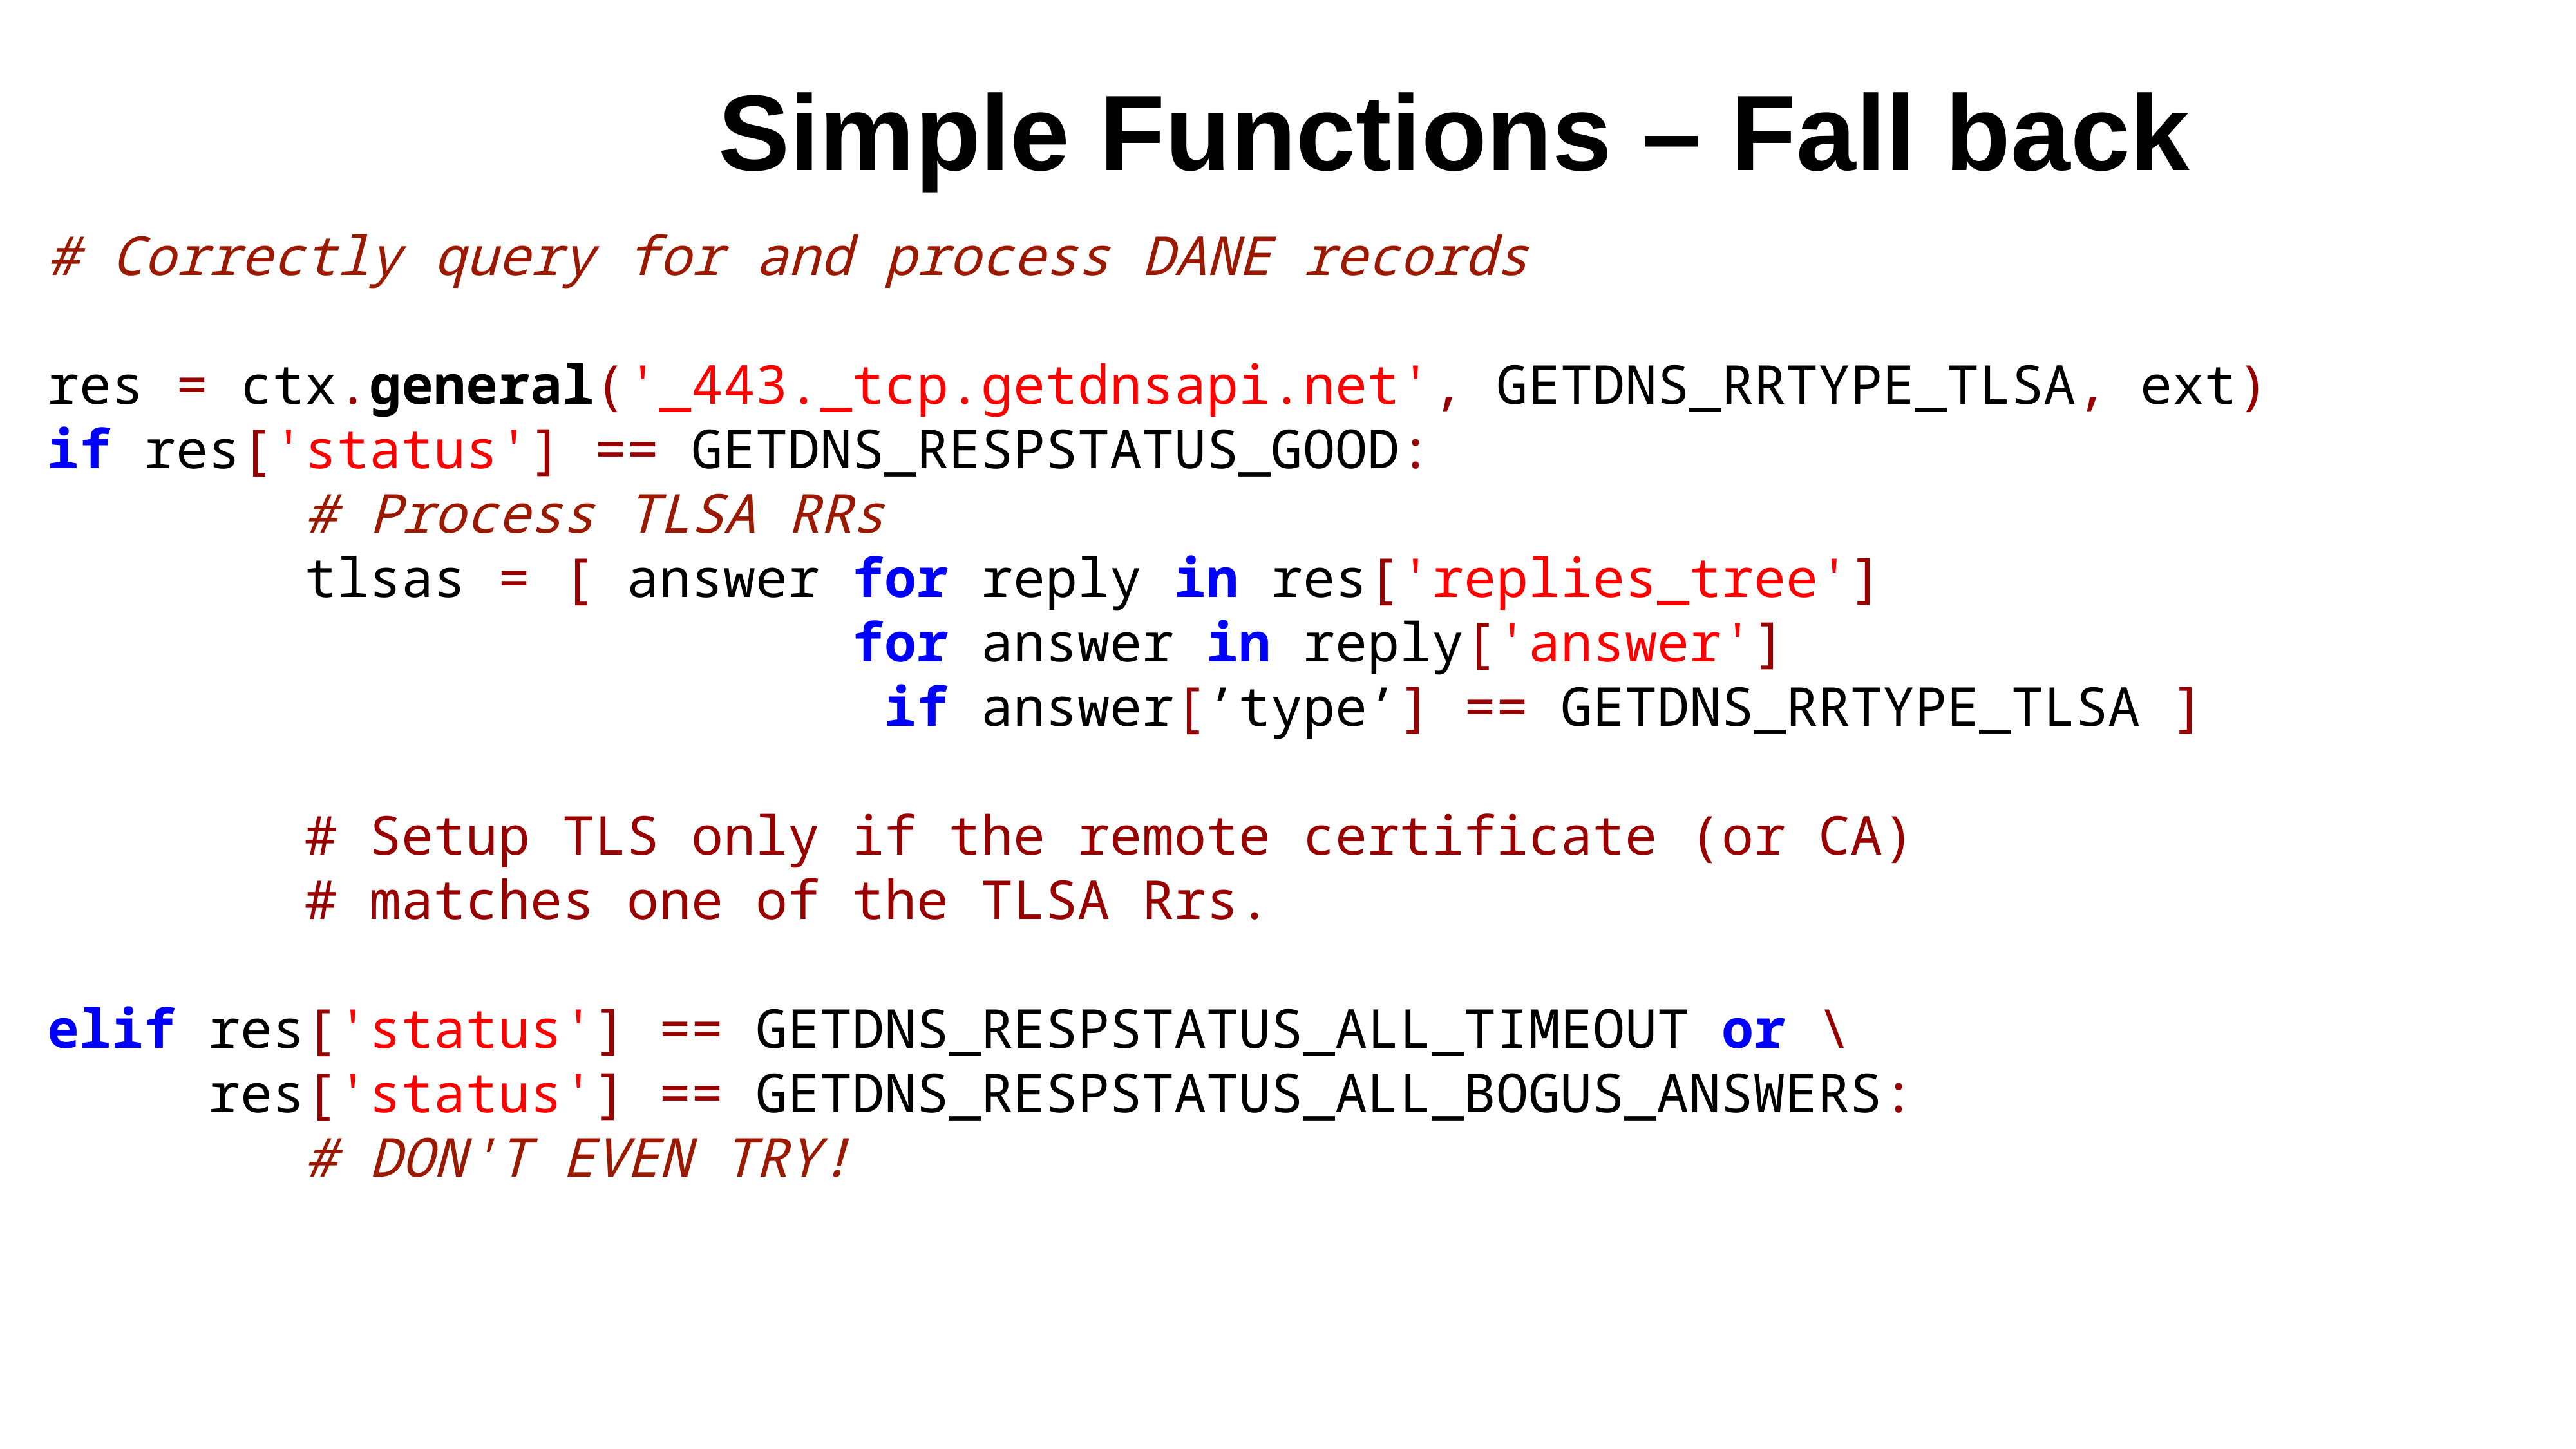

# Simple Functions – Fall back
# Correctly query for and process DANE records
res = ctx.general('_443._tcp.getdnsapi.net', GETDNS_RRTYPE_TLSA, ext)
if res['status'] == GETDNS_RESPSTATUS_GOOD:
 # Process TLSA RRs
 tlsas = [ answer for reply in res['replies_tree']
 for answer in reply['answer']
 if answer[’type’] == GETDNS_RRTYPE_TLSA ]
 # Setup TLS only if the remote certificate (or CA)
 # matches one of the TLSA Rrs.
elif res['status'] == GETDNS_RESPSTATUS_ALL_TIMEOUT or \
 res['status'] == GETDNS_RESPSTATUS_ALL_BOGUS_ANSWERS:
 # DON'T EVEN TRY!